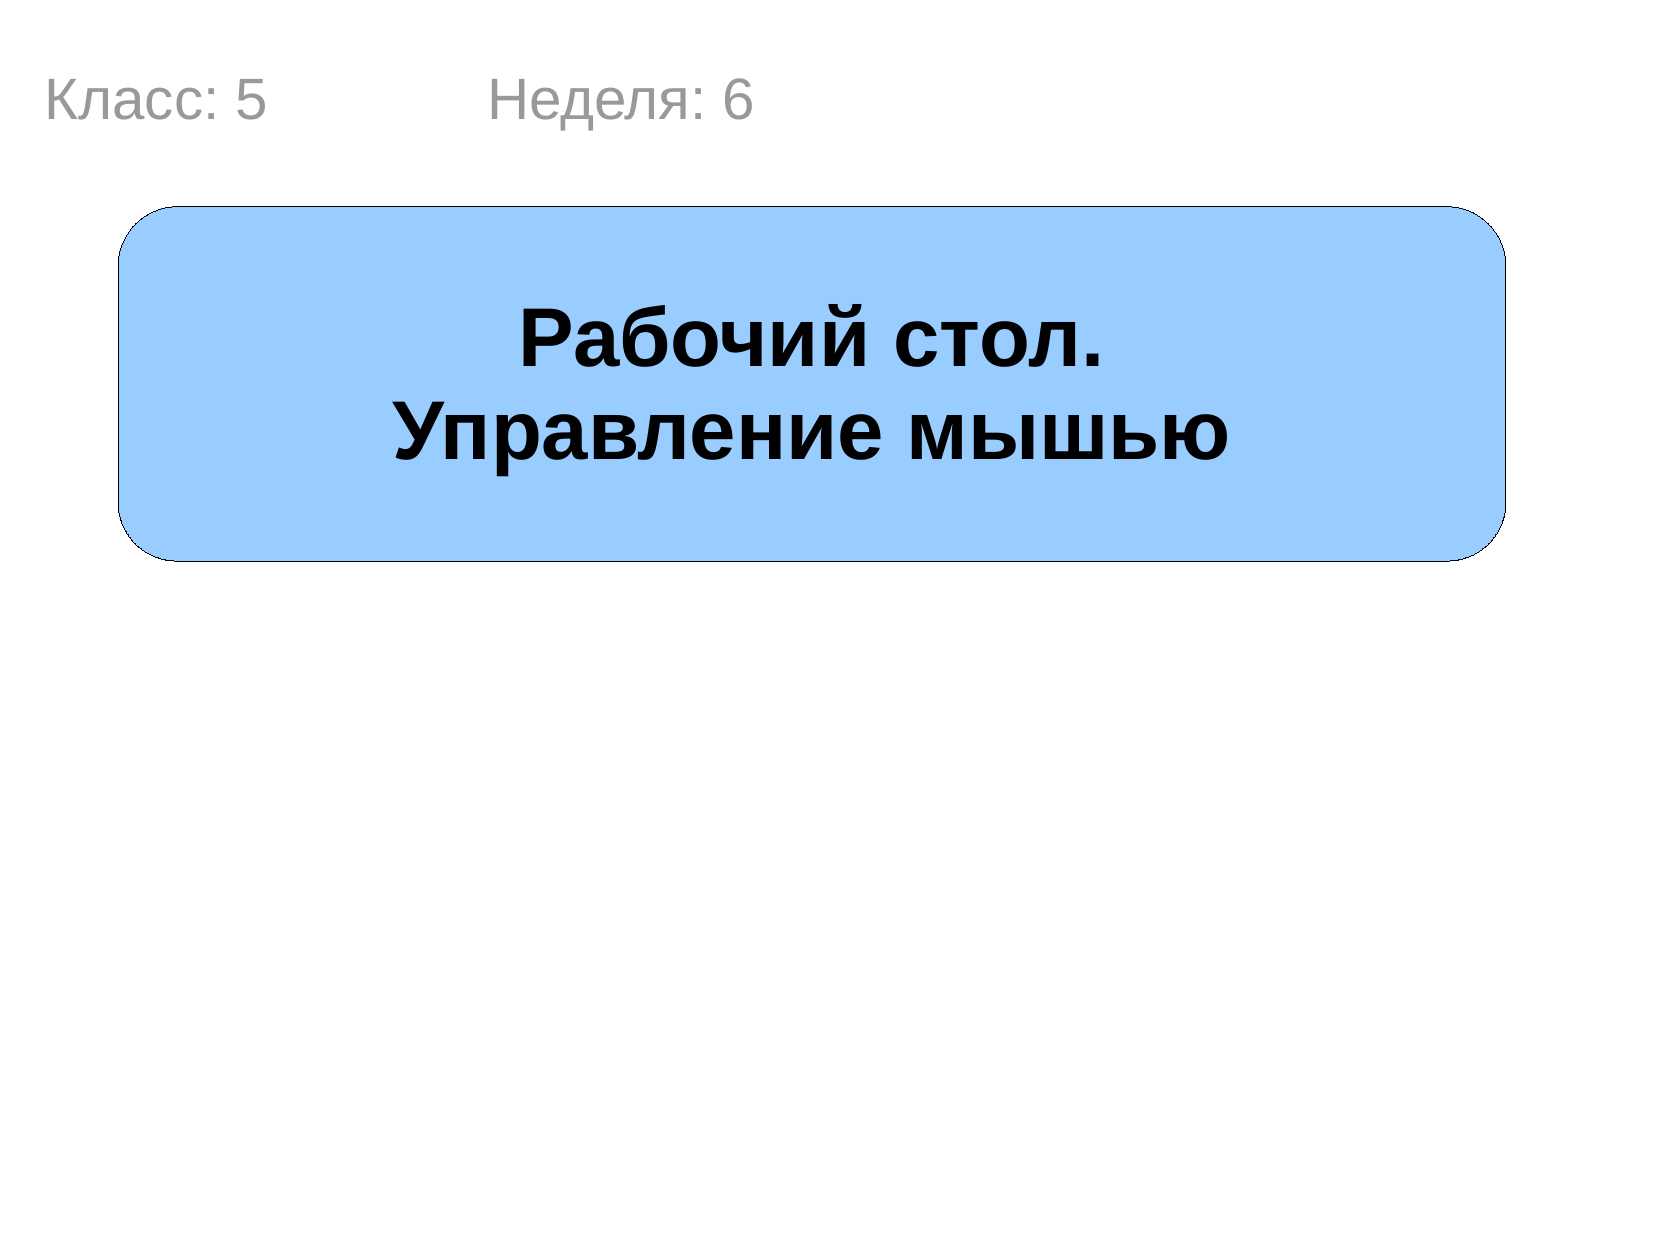

Класс: 5			Неделя: 6
Рабочий стол.
Управление мышью